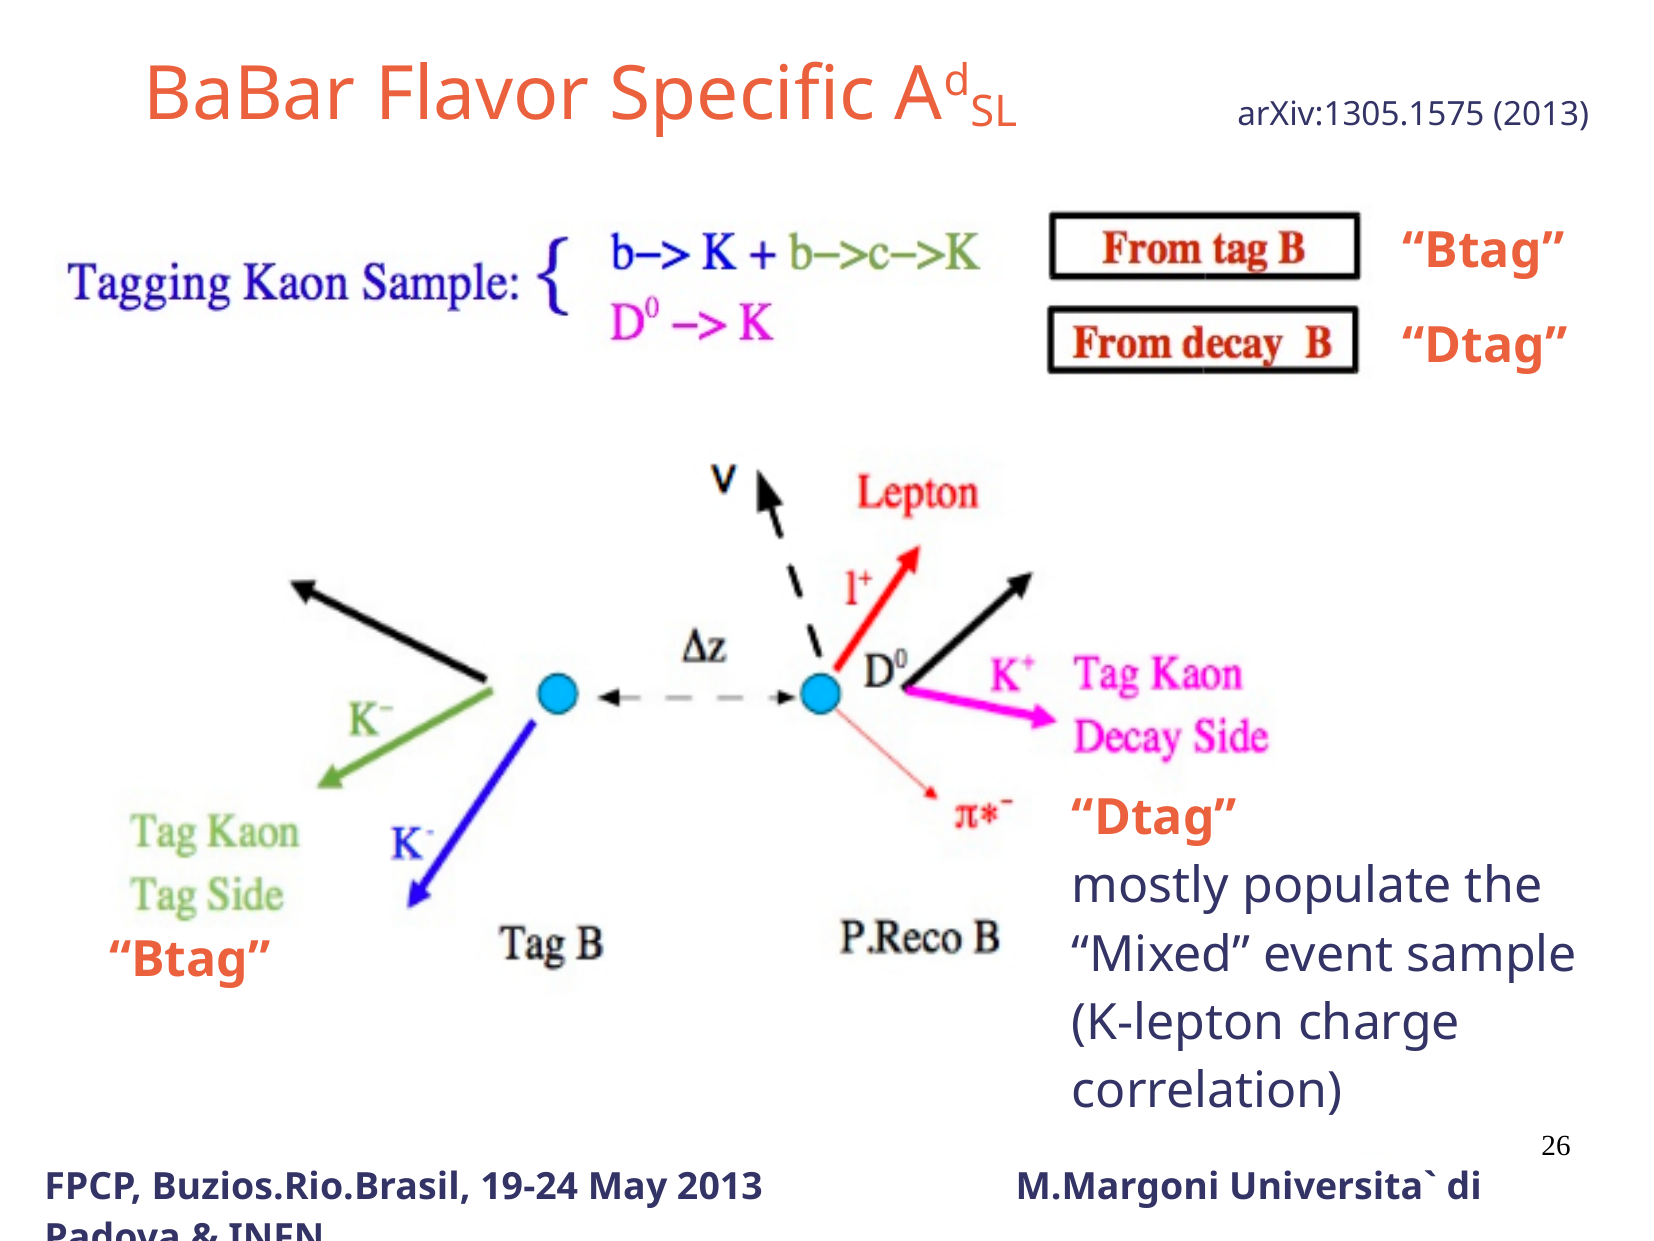

BaBar Flavor Specific AdSL
arXiv:1305.1575 (2013)
“Btag”
“Dtag”
ν
“Dtag”
mostly populate the “Mixed” event sample (K-lepton charge correlation)
K-
“Btag”
26
FPCP, Buzios.Rio.Brasil, 19-24 May 2013 M.Margoni Universita` di Padova & INFN